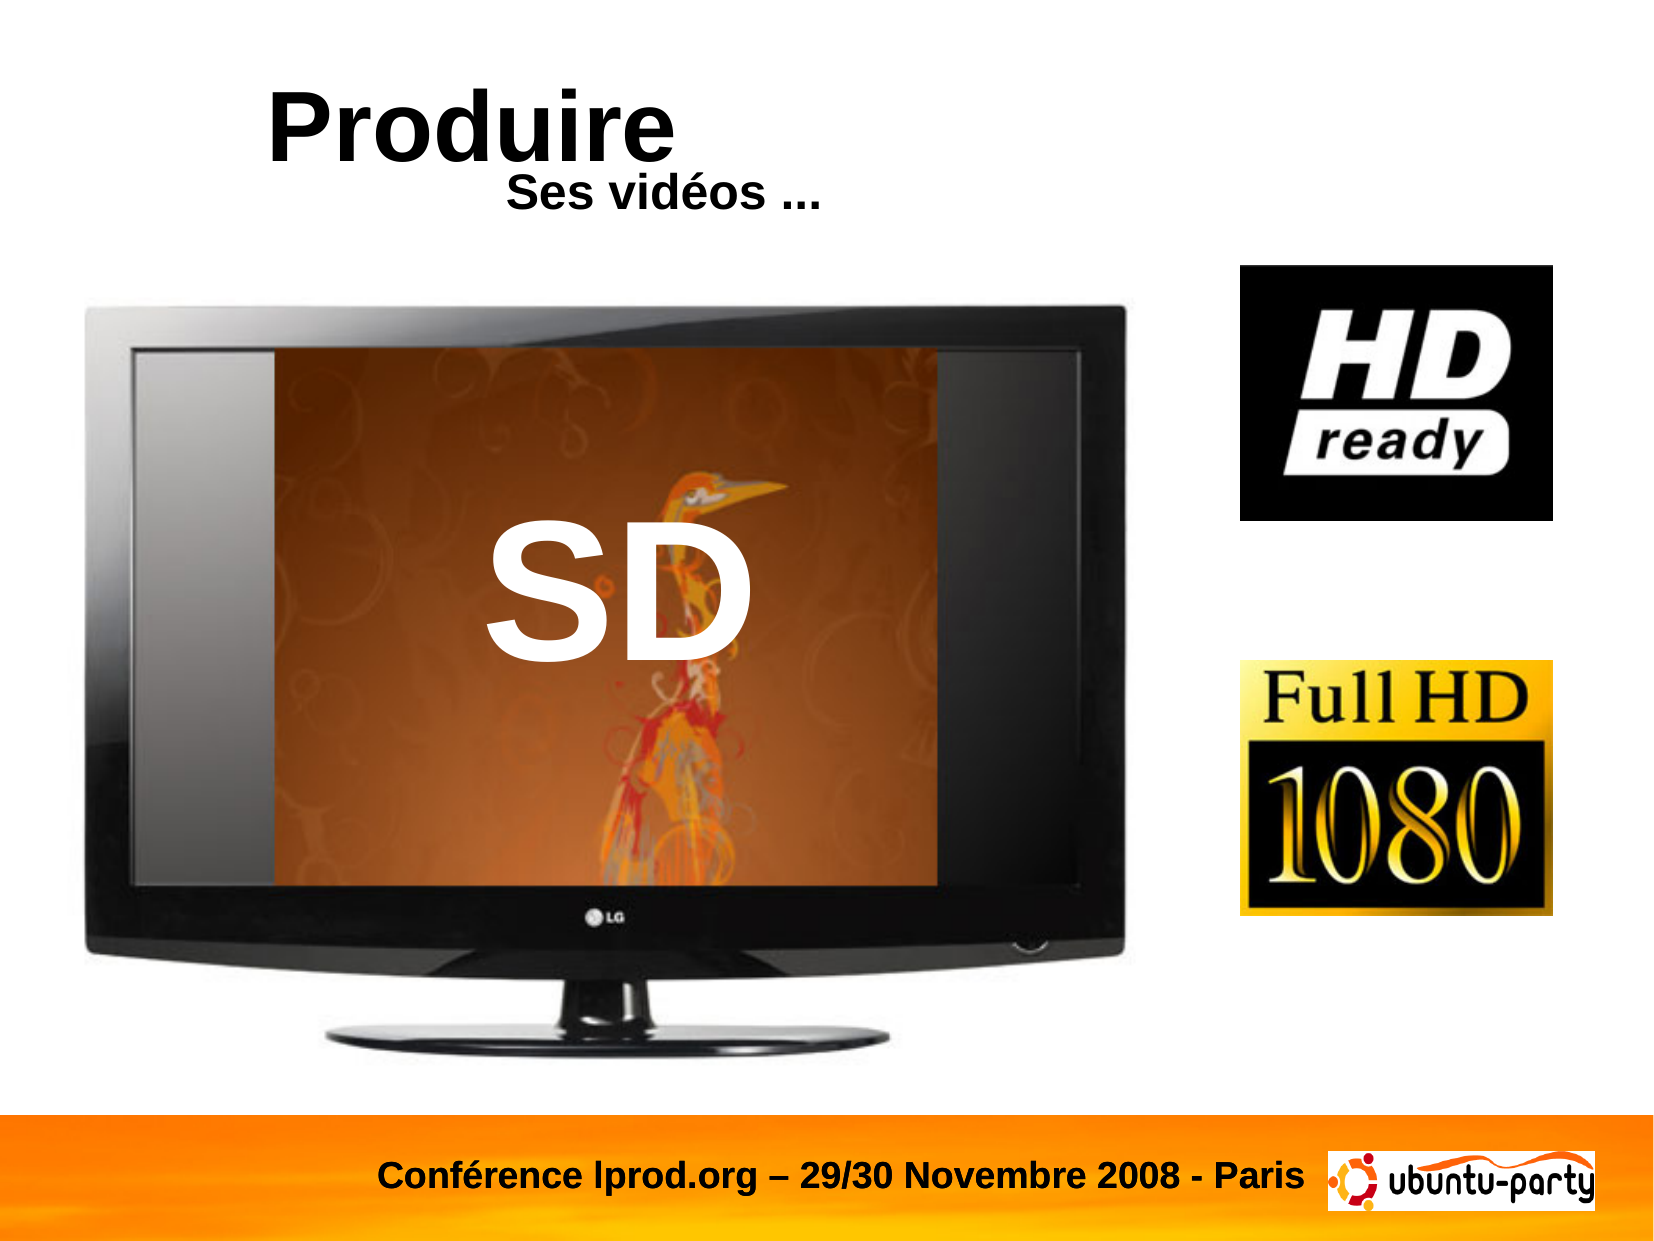

Produire
Ses vidéos ...
SD
Conférence lprod.org – 29/30 Novembre 2008 - Paris
Conférence lprod.org – 29/30 Novembre 2008 - Paris